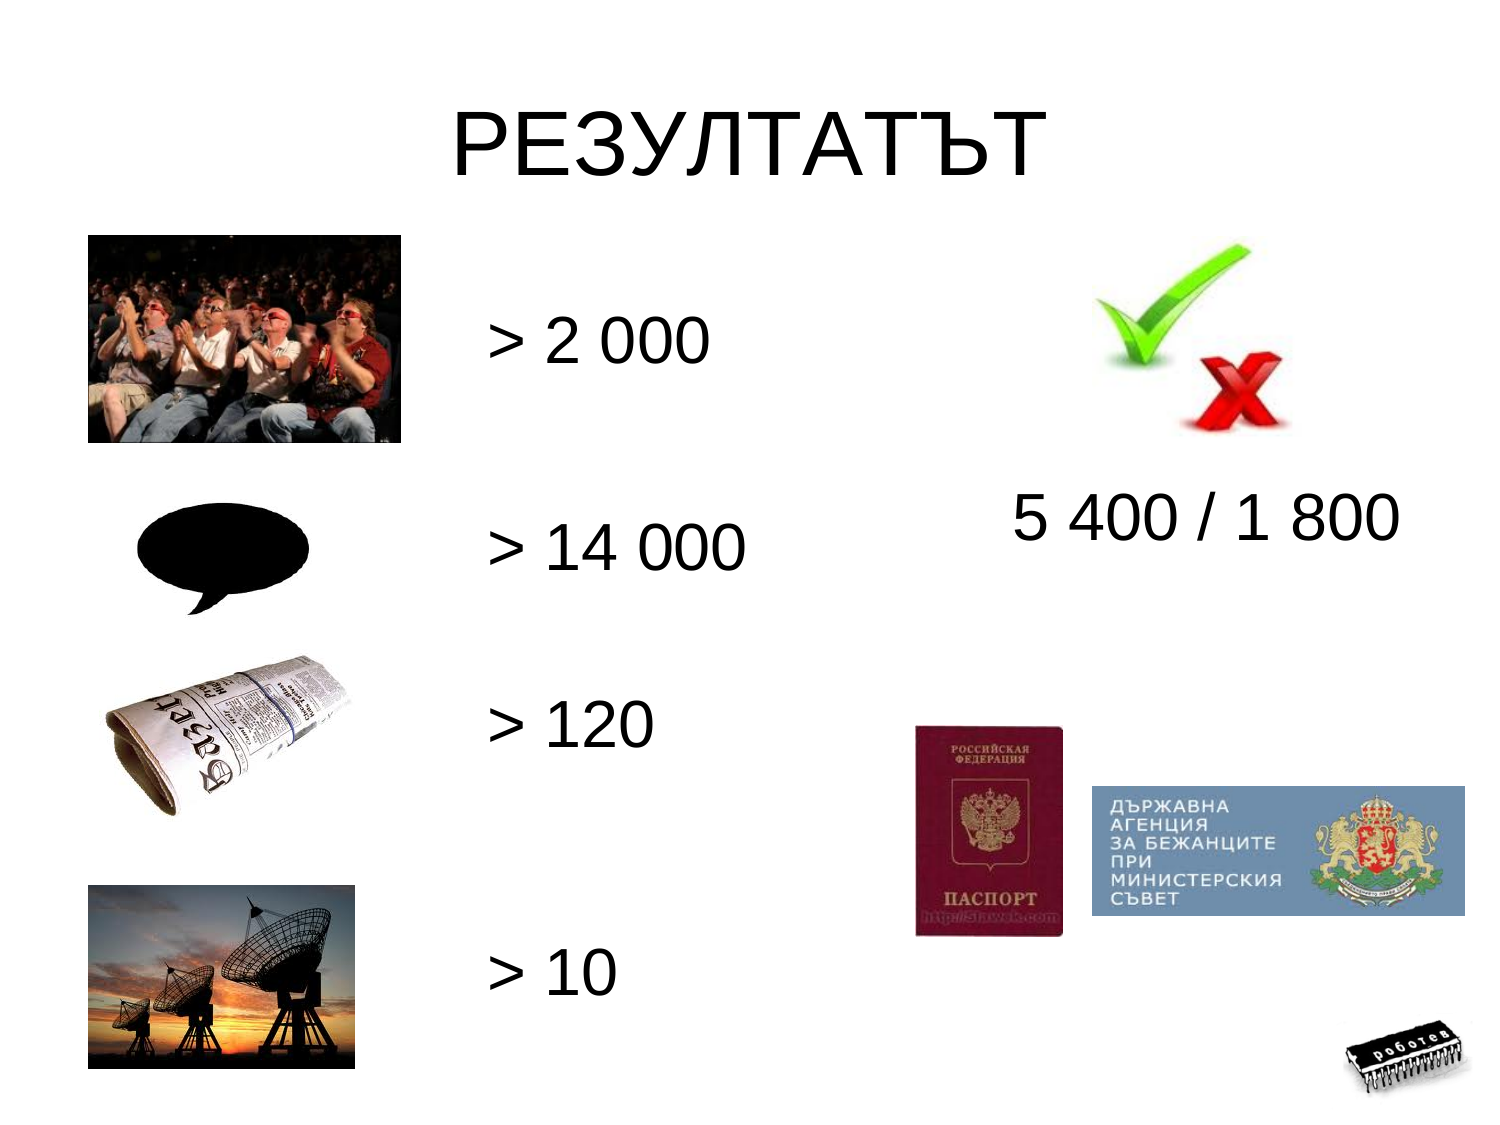

РЕЗУЛТАТЪТ
> 2 000
5 400 / 1 800
> 14 000
> 120
> 10